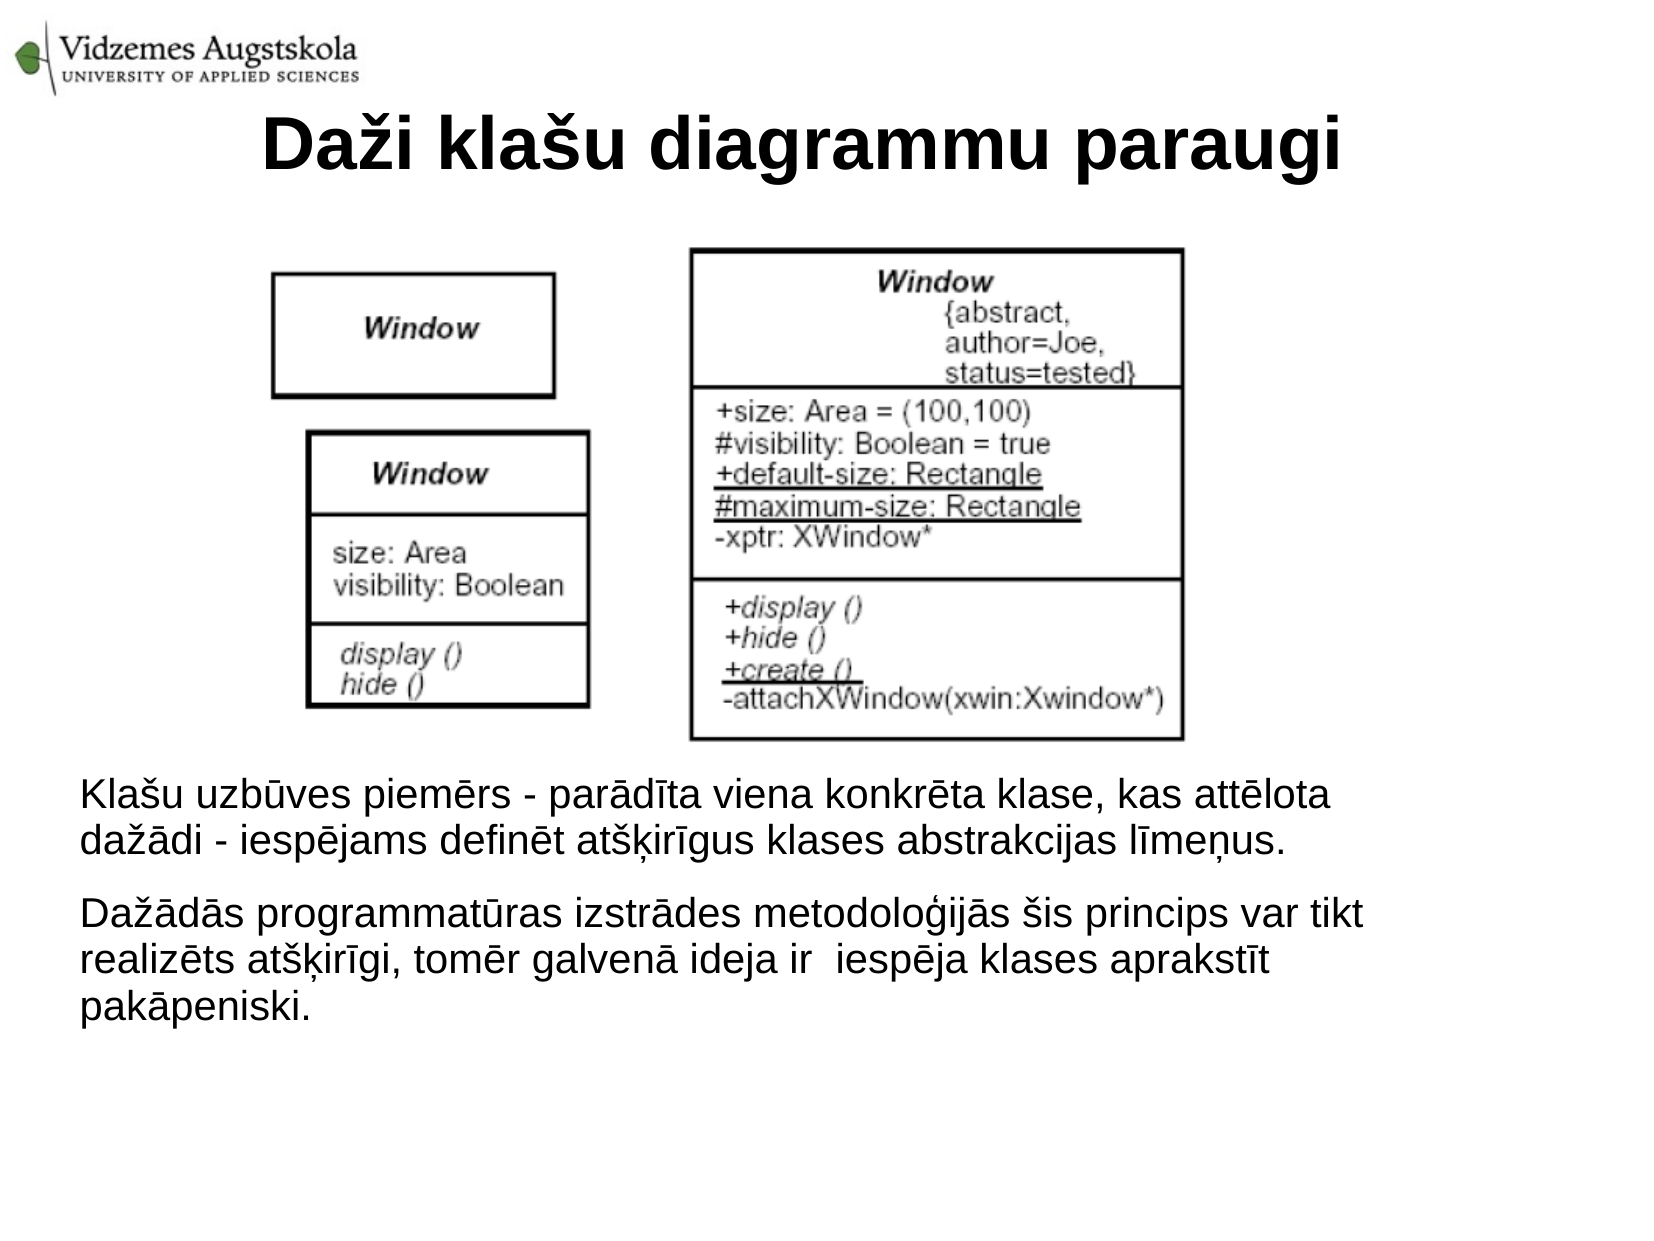

# Daži klašu diagrammu paraugi
Klašu uzbūves piemērs - parādīta viena konkrēta klase, kas attēlota dažādi - iespējams definēt atšķirīgus klases abstrakcijas līmeņus.
Dažādās programmatūras izstrādes metodoloģijās šis princips var tikt realizēts atšķirīgi, tomēr galvenā ideja ir iespēja klases aprakstīt pakāpeniski.